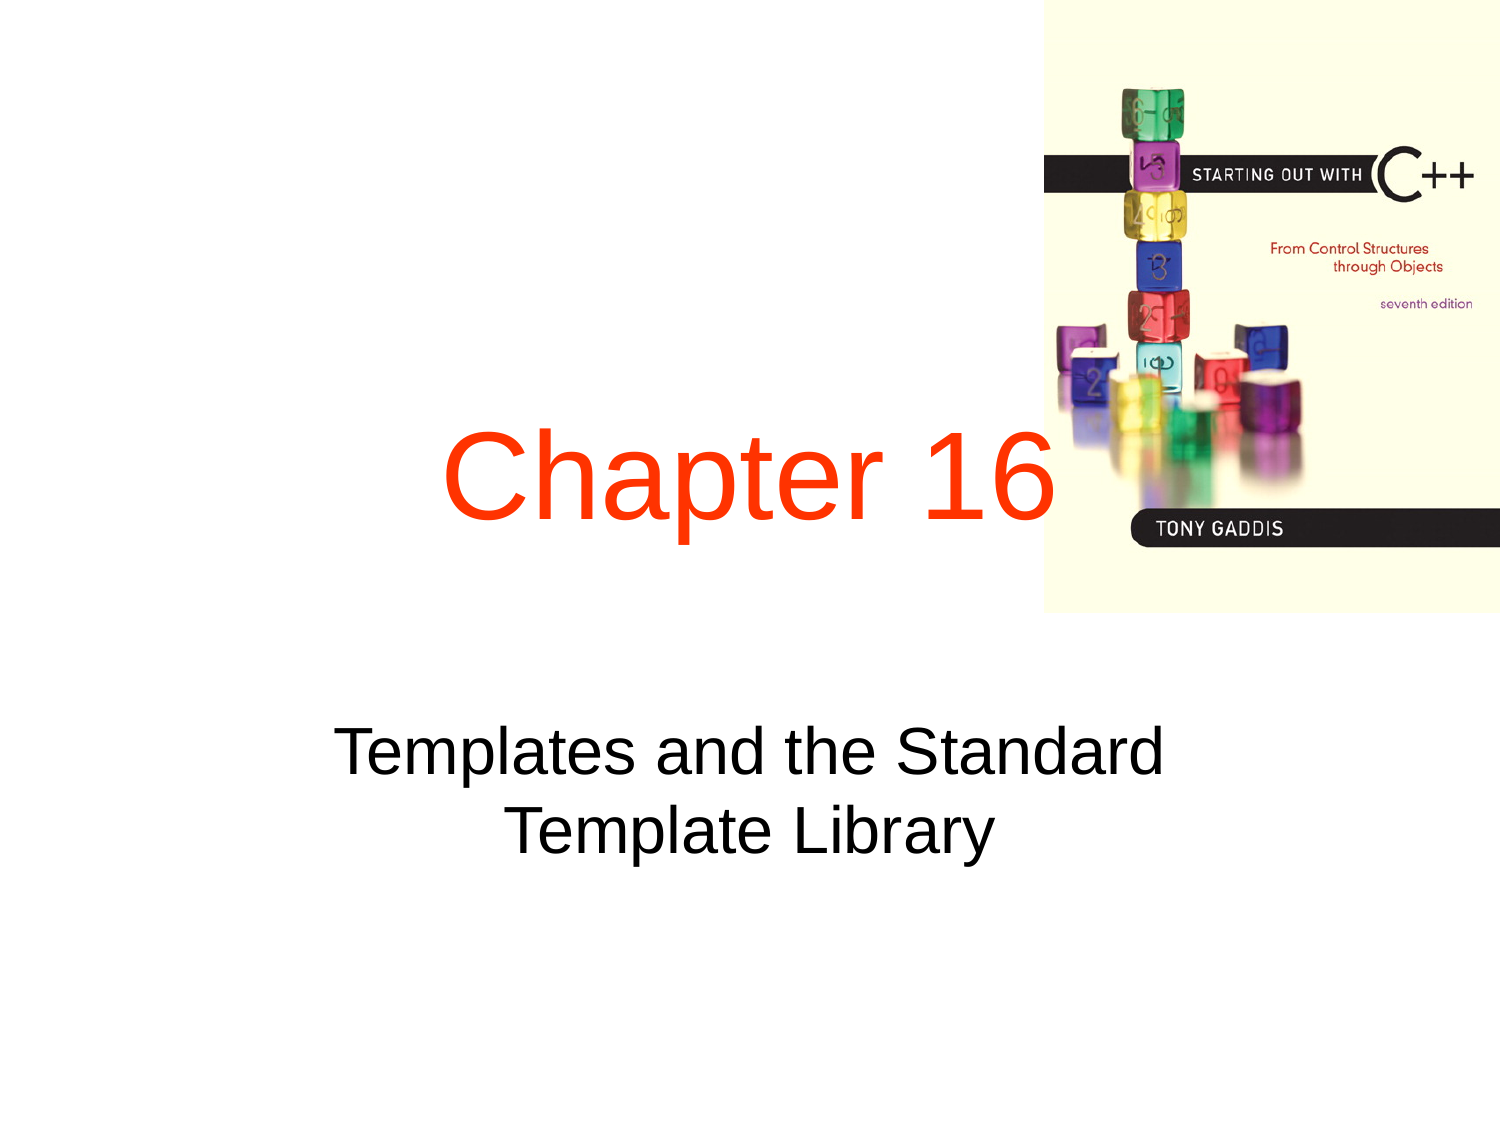

# Chapter 16
Templates and the Standard Template Library